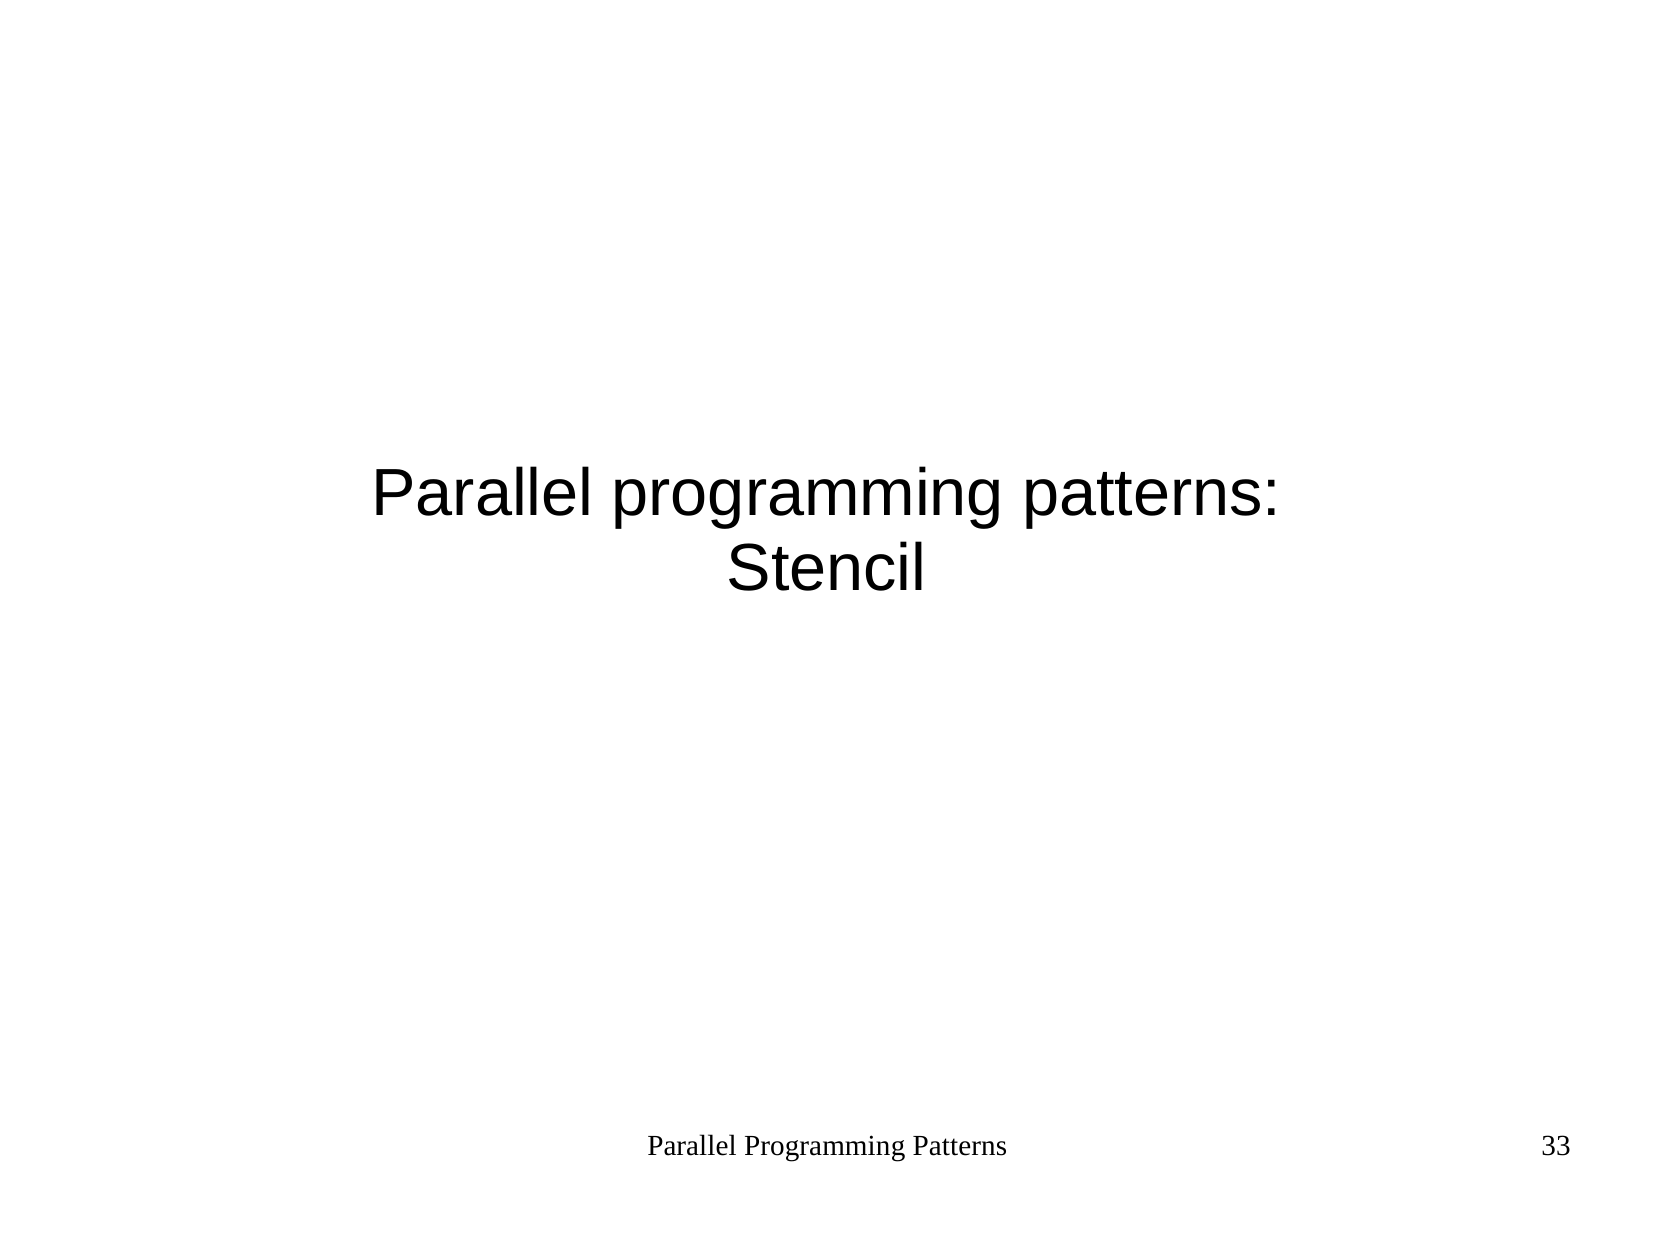

# Parallel programming patterns:
Stencil
Parallel Programming Patterns
33